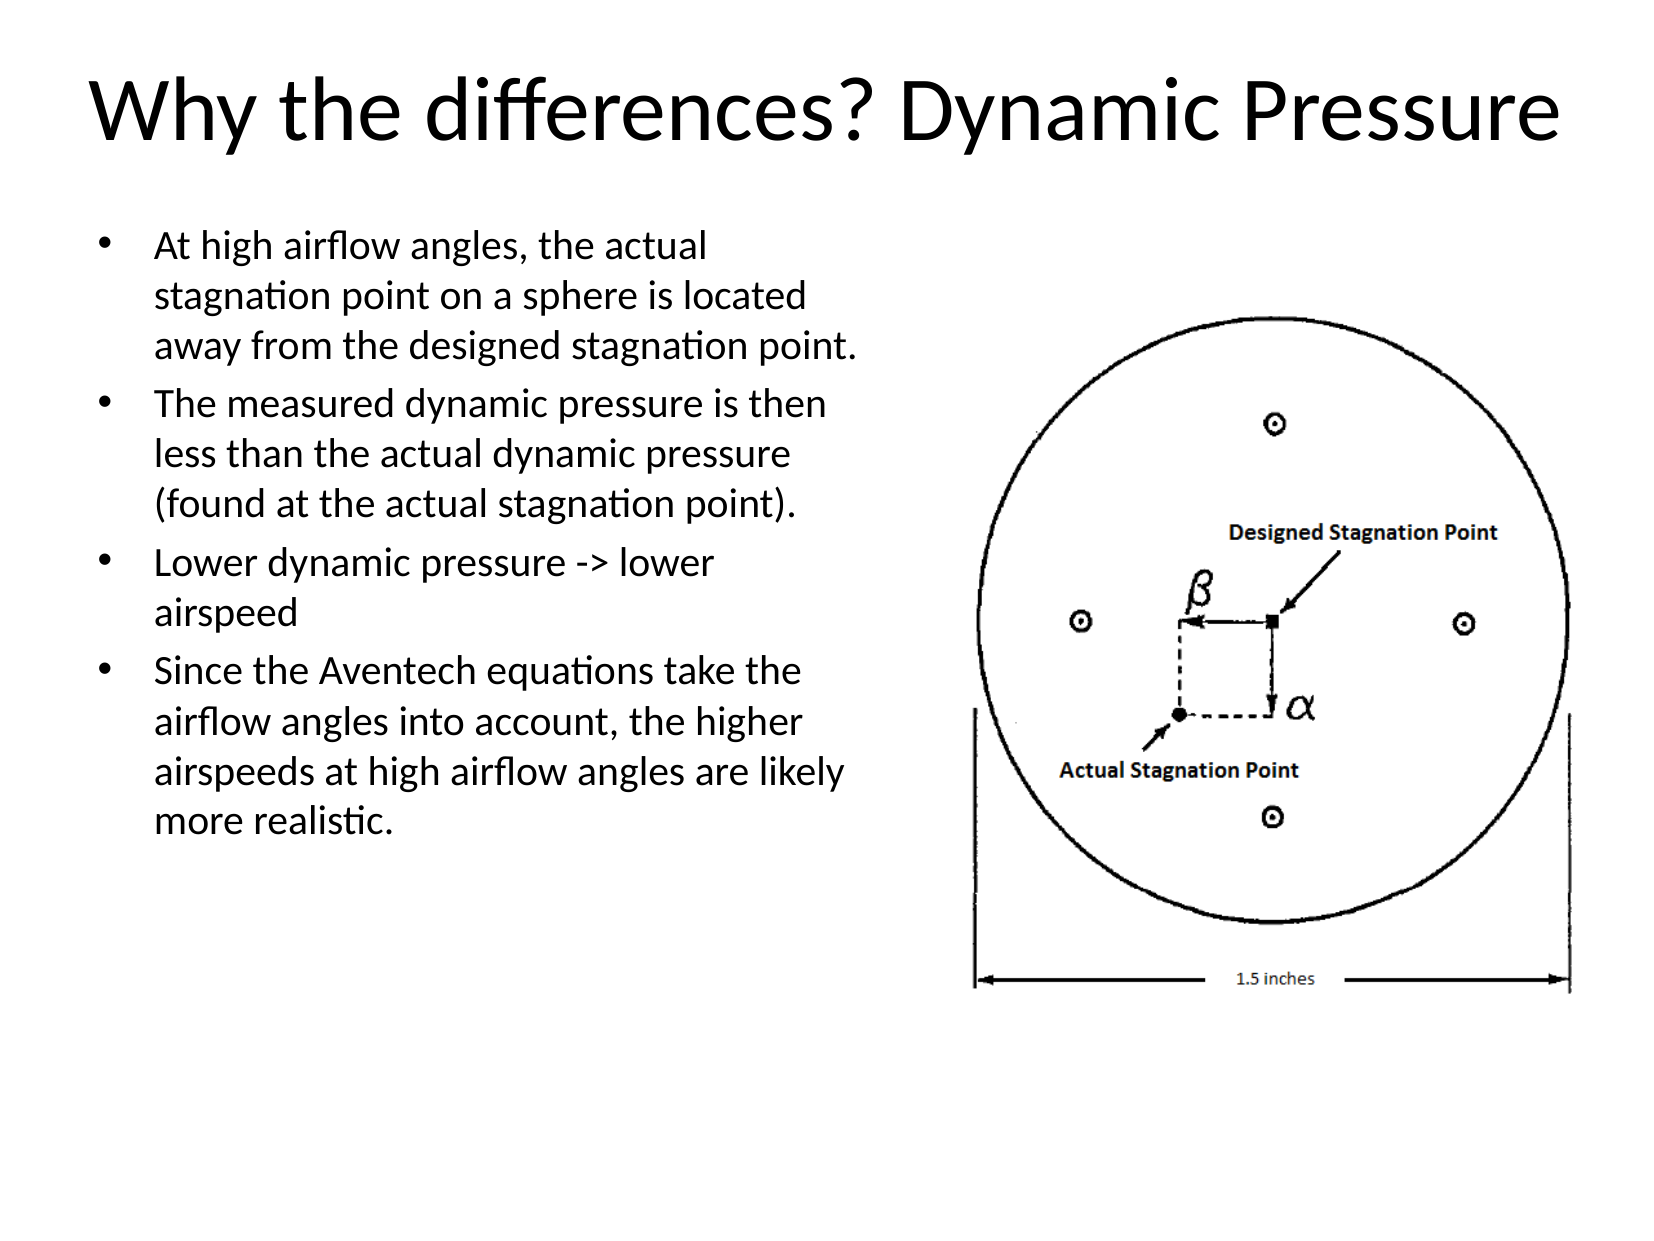

# Why the differences? Dynamic Pressure
At high airflow angles, the actual stagnation point on a sphere is located away from the designed stagnation point.
The measured dynamic pressure is then less than the actual dynamic pressure (found at the actual stagnation point).
Lower dynamic pressure -> lower airspeed
Since the Aventech equations take the airflow angles into account, the higher airspeeds at high airflow angles are likely more realistic.